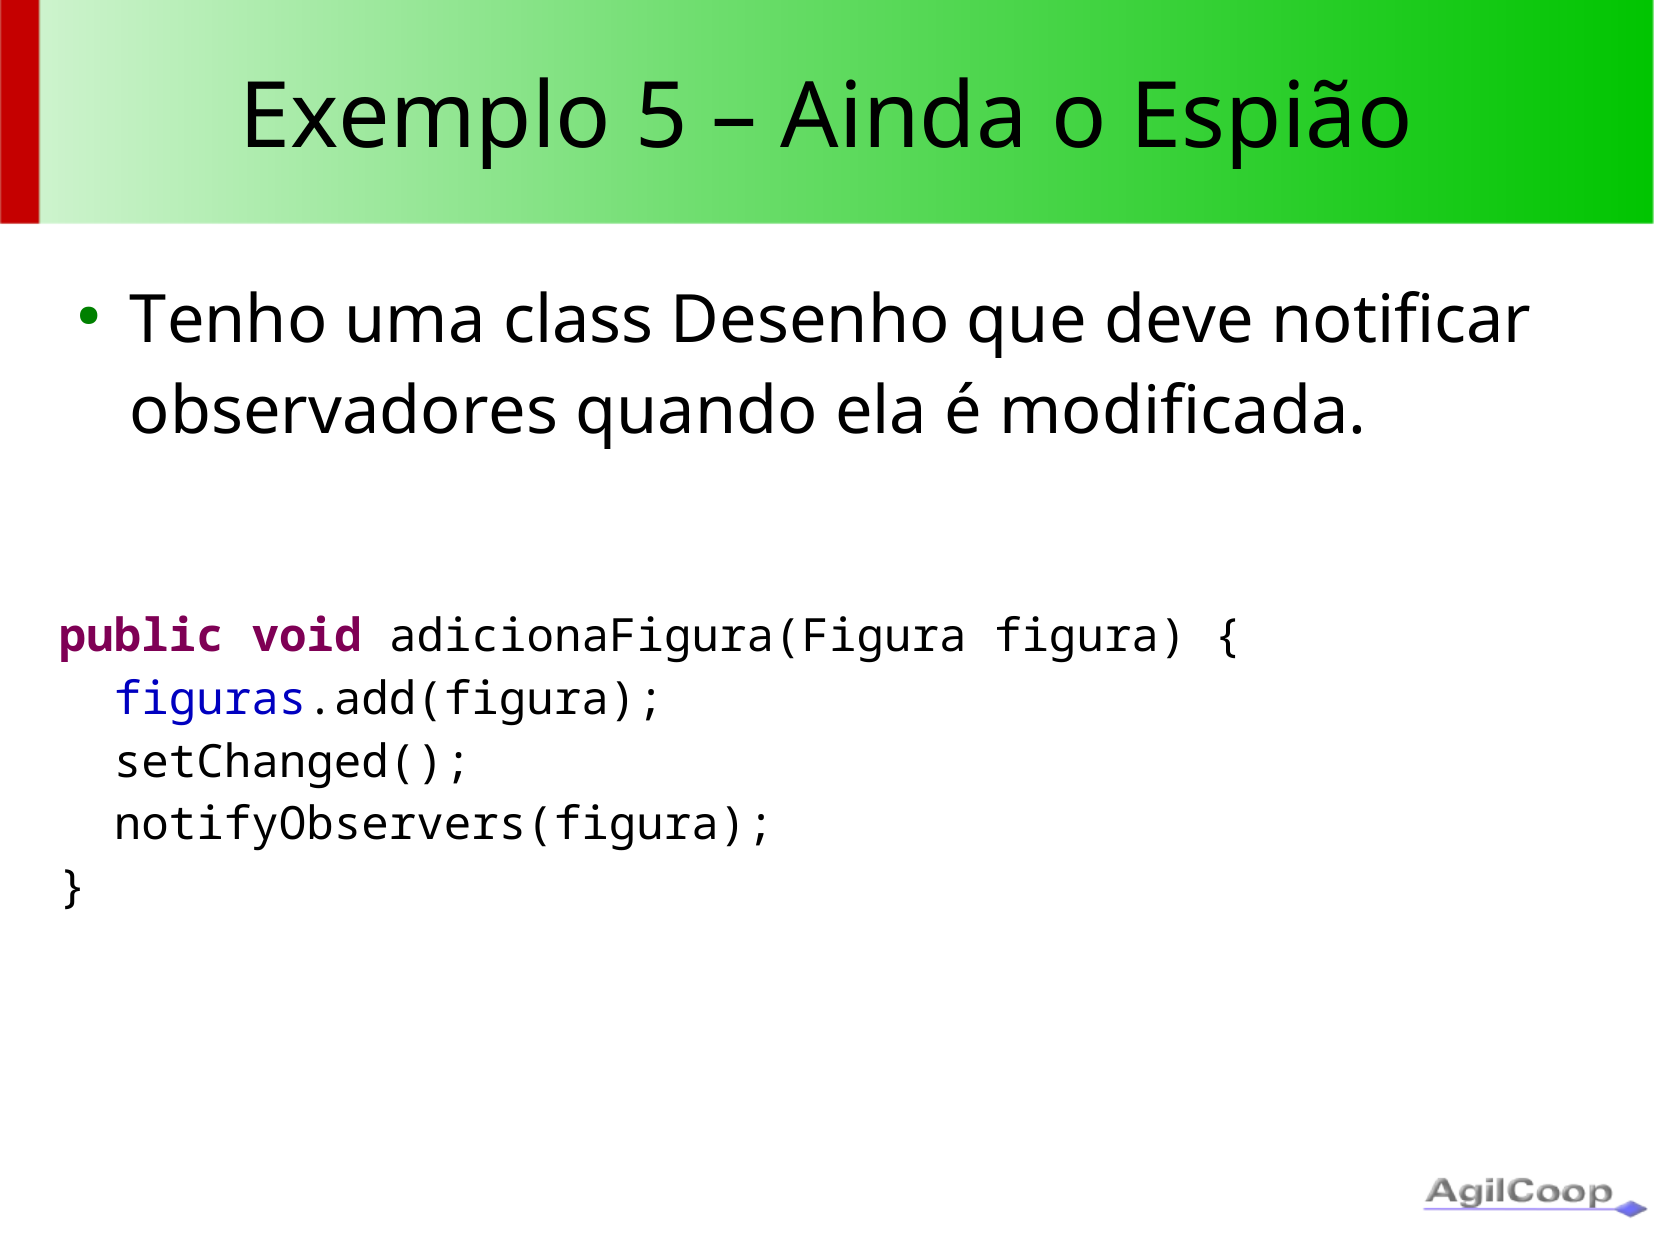

# Exemplo 5 – Ainda o Espião
Tenho uma class Desenho que deve notificar observadores quando ela é modificada.
public void adicionaFigura(Figura figura) {
 figuras.add(figura);
 setChanged();
 notifyObservers(figura);
}